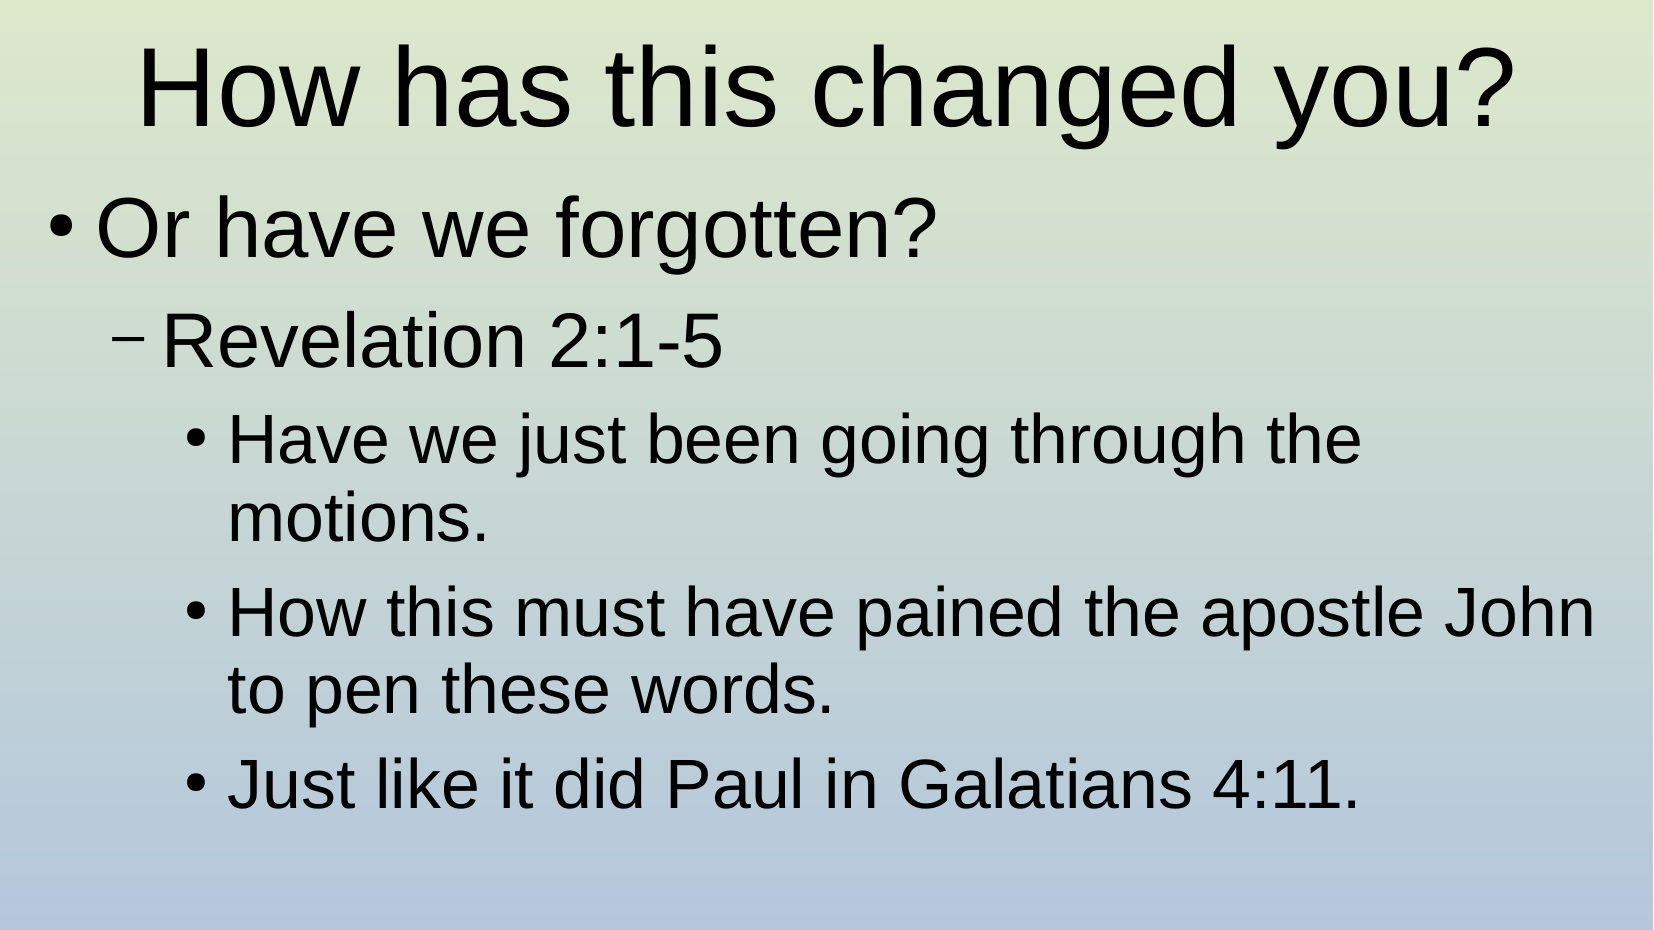

# How has this changed you?
Or have we forgotten?
Revelation 2:1-5
Have we just been going through the motions.
How this must have pained the apostle John to pen these words.
Just like it did Paul in Galatians 4:11.